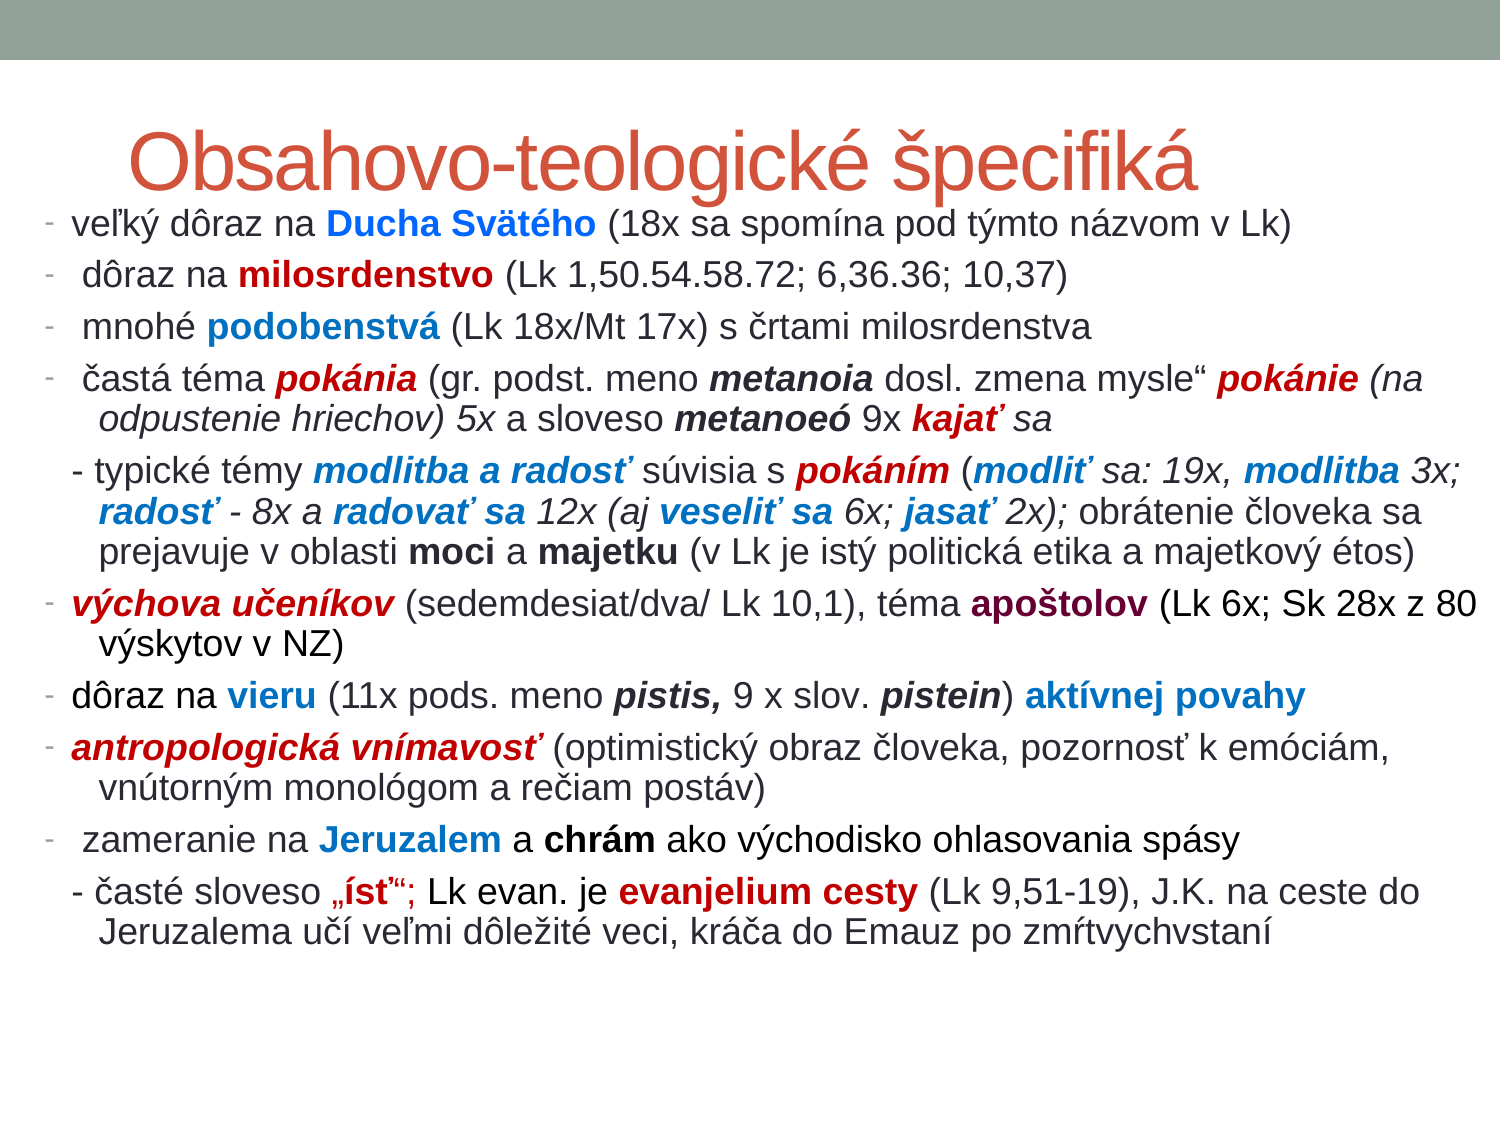

# Obsahovo-teologické špecifiká
veľký dôraz na Ducha Svätého (18x sa spomína pod týmto názvom v Lk)
 dôraz na milosrdenstvo (Lk 1,50.54.58.72; 6,36.36; 10,37)
 mnohé podobenstvá (Lk 18x/Mt 17x) s črtami milosrdenstva
 častá téma pokánia (gr. podst. meno metanoia dosl. zmena mysle“ pokánie (na odpustenie hriechov) 5x a sloveso metanoeó 9x kajať sa
- typické témy modlitba a radosť súvisia s pokáním (modliť sa: 19x, modlitba 3x; radosť - 8x a radovať sa 12x (aj veseliť sa 6x; jasať 2x); obrátenie človeka sa prejavuje v oblasti moci a majetku (v Lk je istý politická etika a majetkový étos)
výchova učeníkov (sedemdesiat/dva/ Lk 10,1), téma apoštolov (Lk 6x; Sk 28x z 80 výskytov v NZ)
dôraz na vieru (11x pods. meno pistis, 9 x slov. pistein) aktívnej povahy
antropologická vnímavosť (optimistický obraz človeka, pozornosť k emóciám, vnútorným monológom a rečiam postáv)
 zameranie na Jeruzalem a chrám ako východisko ohlasovania spásy
- časté sloveso „ísť“; Lk evan. je evanjelium cesty (Lk 9,51-19), J.K. na ceste do Jeruzalema učí veľmi dôležité veci, kráča do Emauz po zmŕtvychvstaní